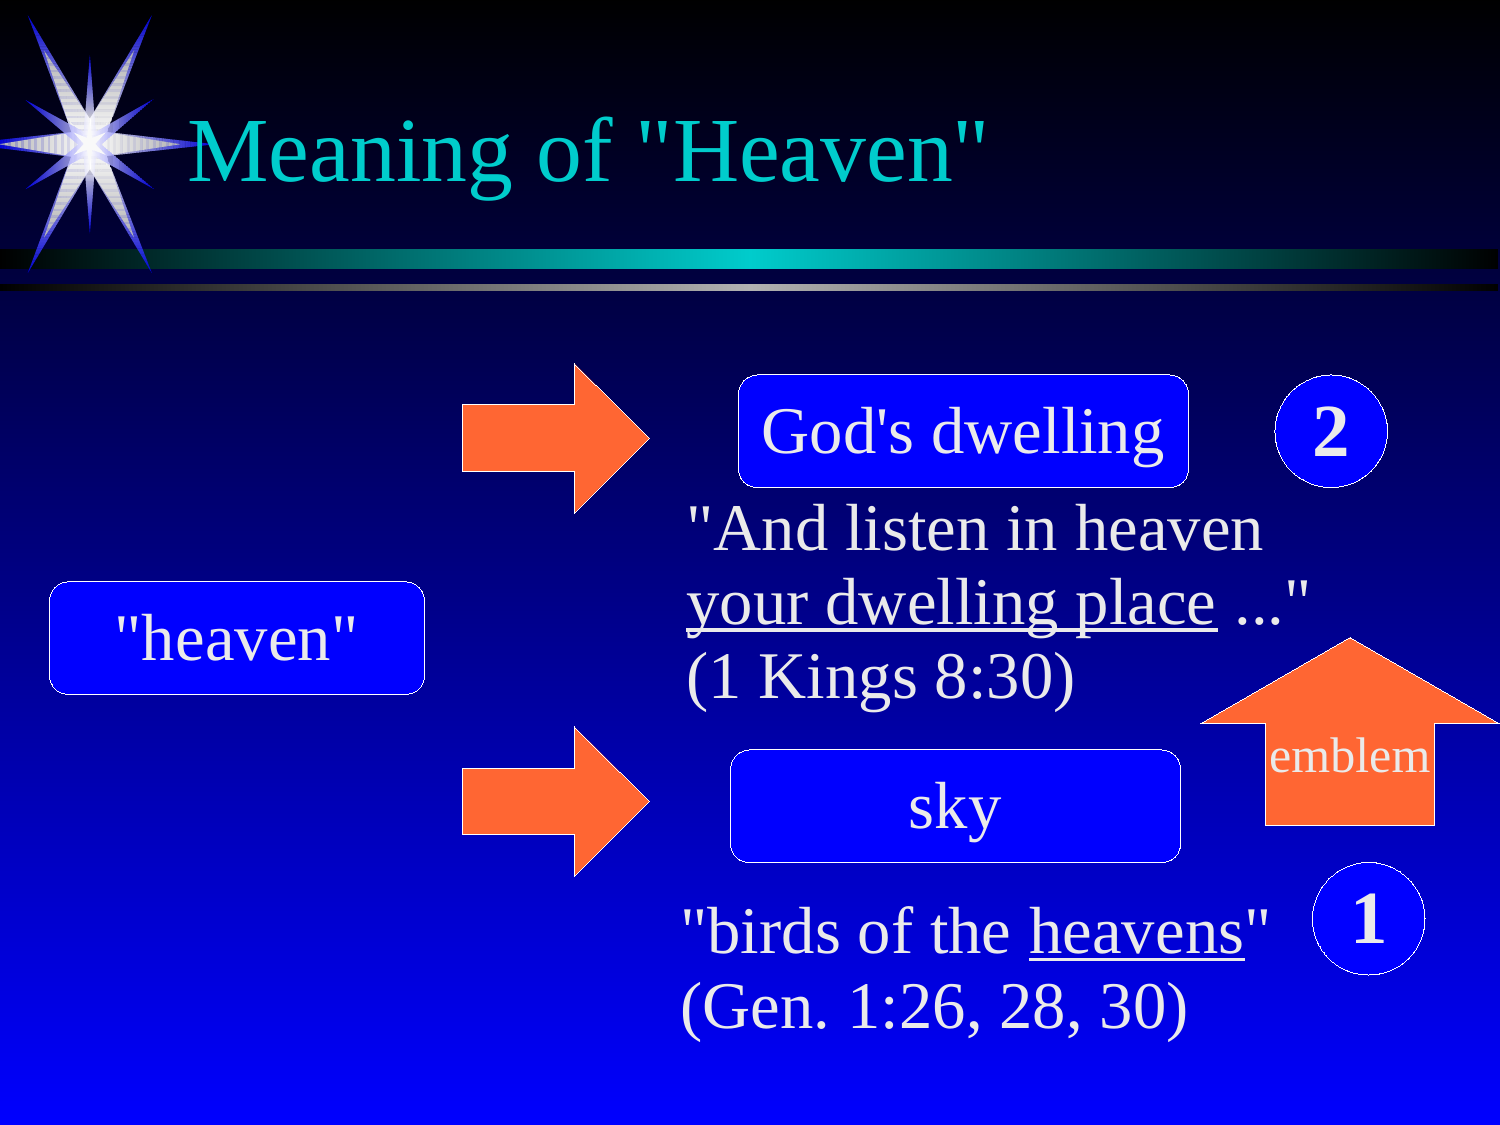

# Meaning of "Heaven"
God's dwelling
"And listen in heaven your dwelling place ..." (1 Kings 8:30)
2
"heaven"
emblem
sky
"birds of the heavens" (Gen. 1:26, 28, 30)
1